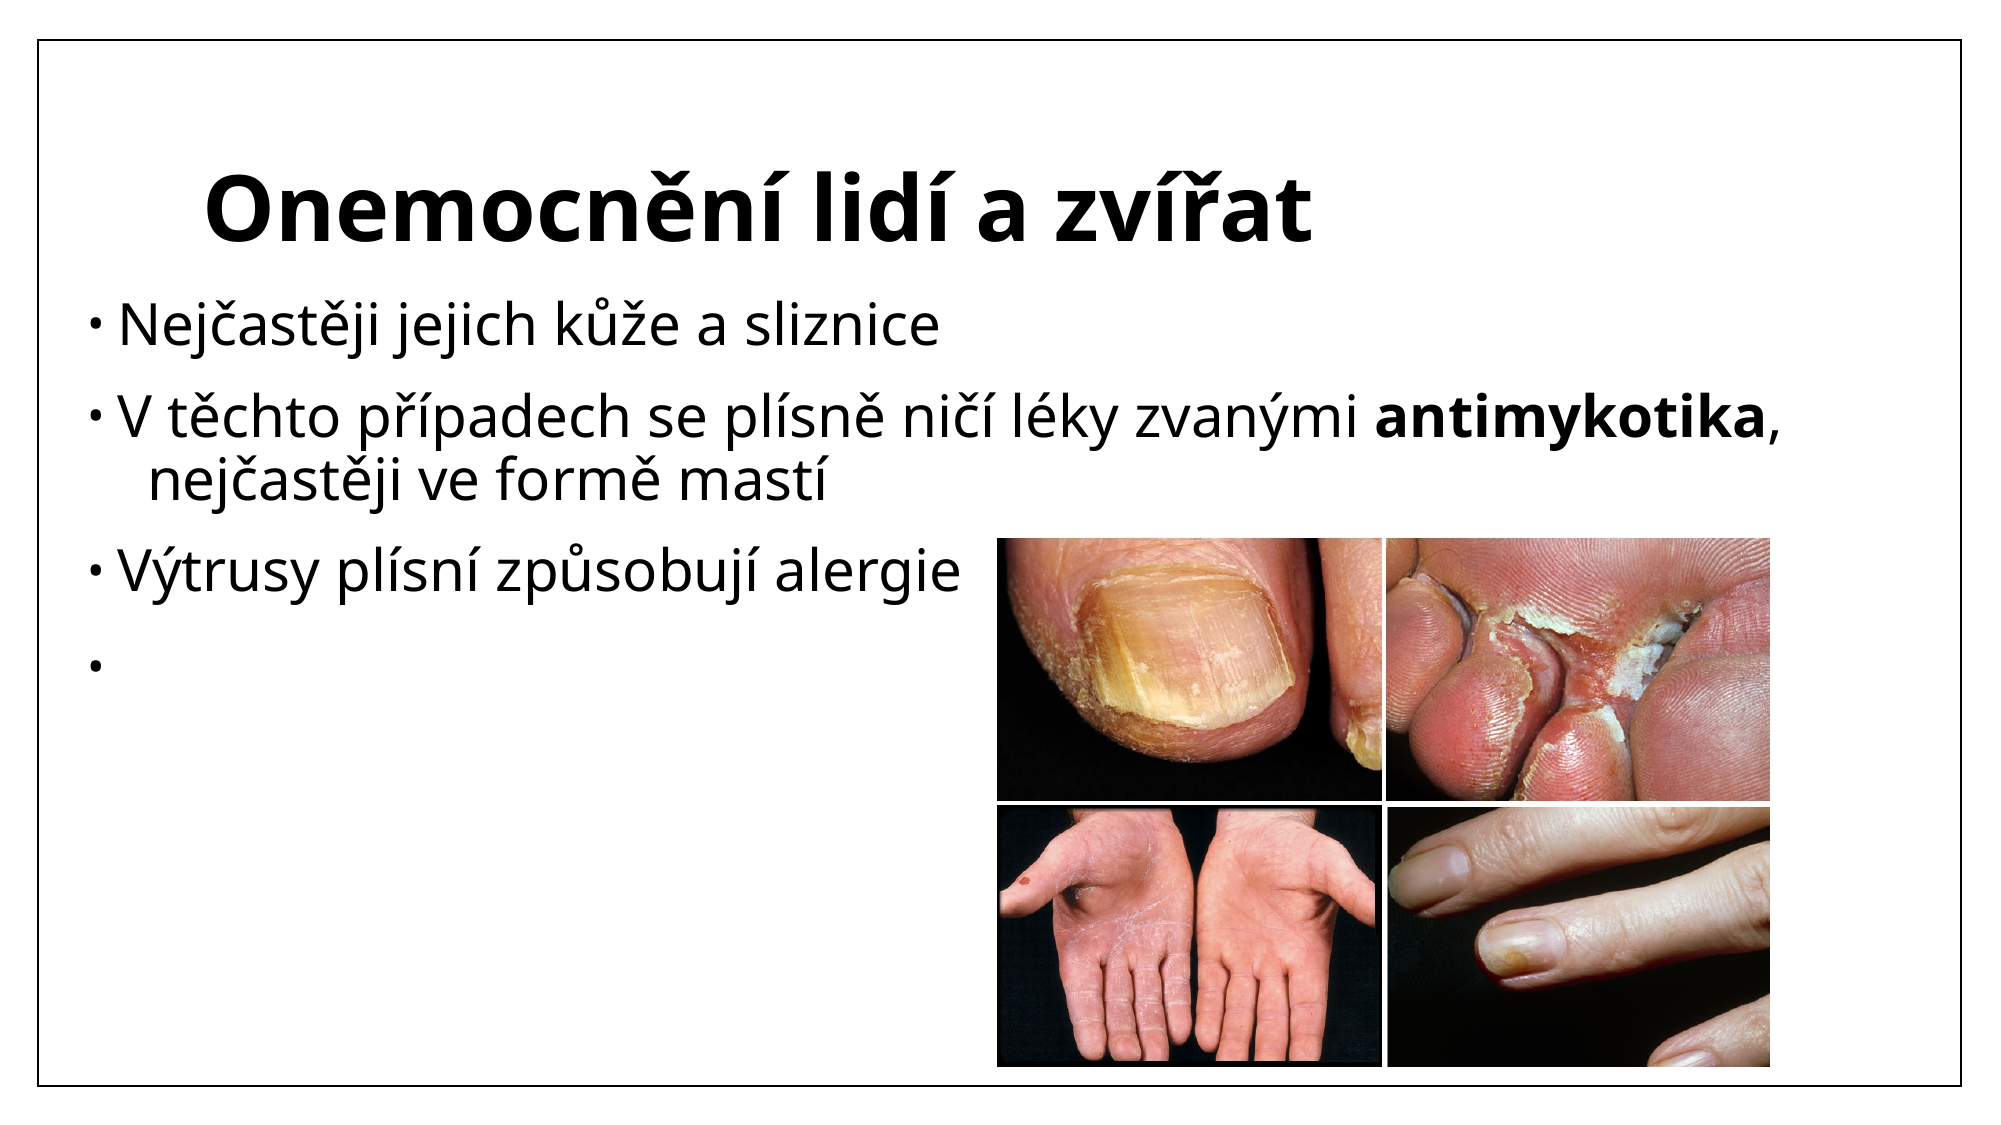

# Onemocnění lidí a zvířat
Nejčastěji jejich kůže a sliznice
V těchto případech se plísně ničí léky zvanými antimykotika, nejčastěji ve formě mastí
Výtrusy plísní způsobují alergie